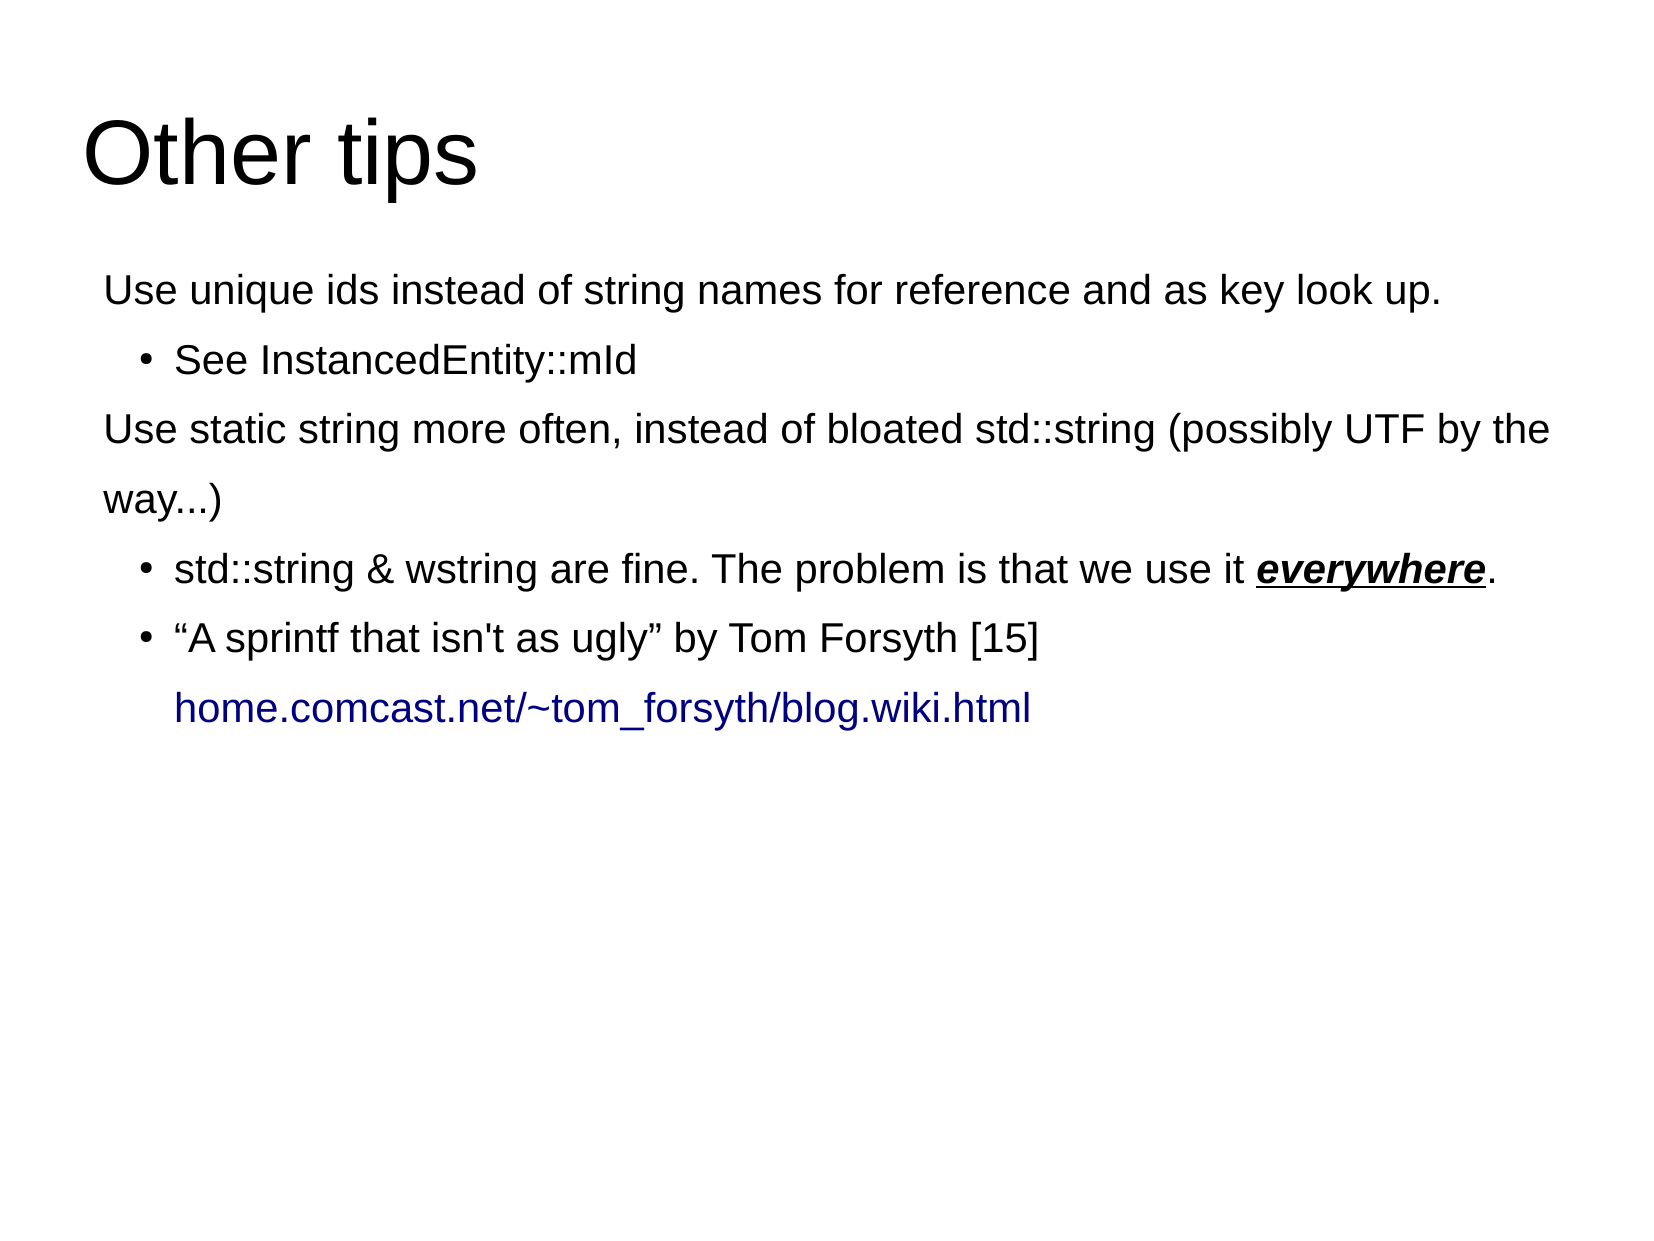

# Other tips
Use unique ids instead of string names for reference and as key look up.
See InstancedEntity::mId
Use static string more often, instead of bloated std::string (possibly UTF by the way...)
std::string & wstring are fine. The problem is that we use it everywhere.
“A sprintf that isn't as ugly” by Tom Forsyth [15] home.comcast.net/~tom_forsyth/blog.wiki.html